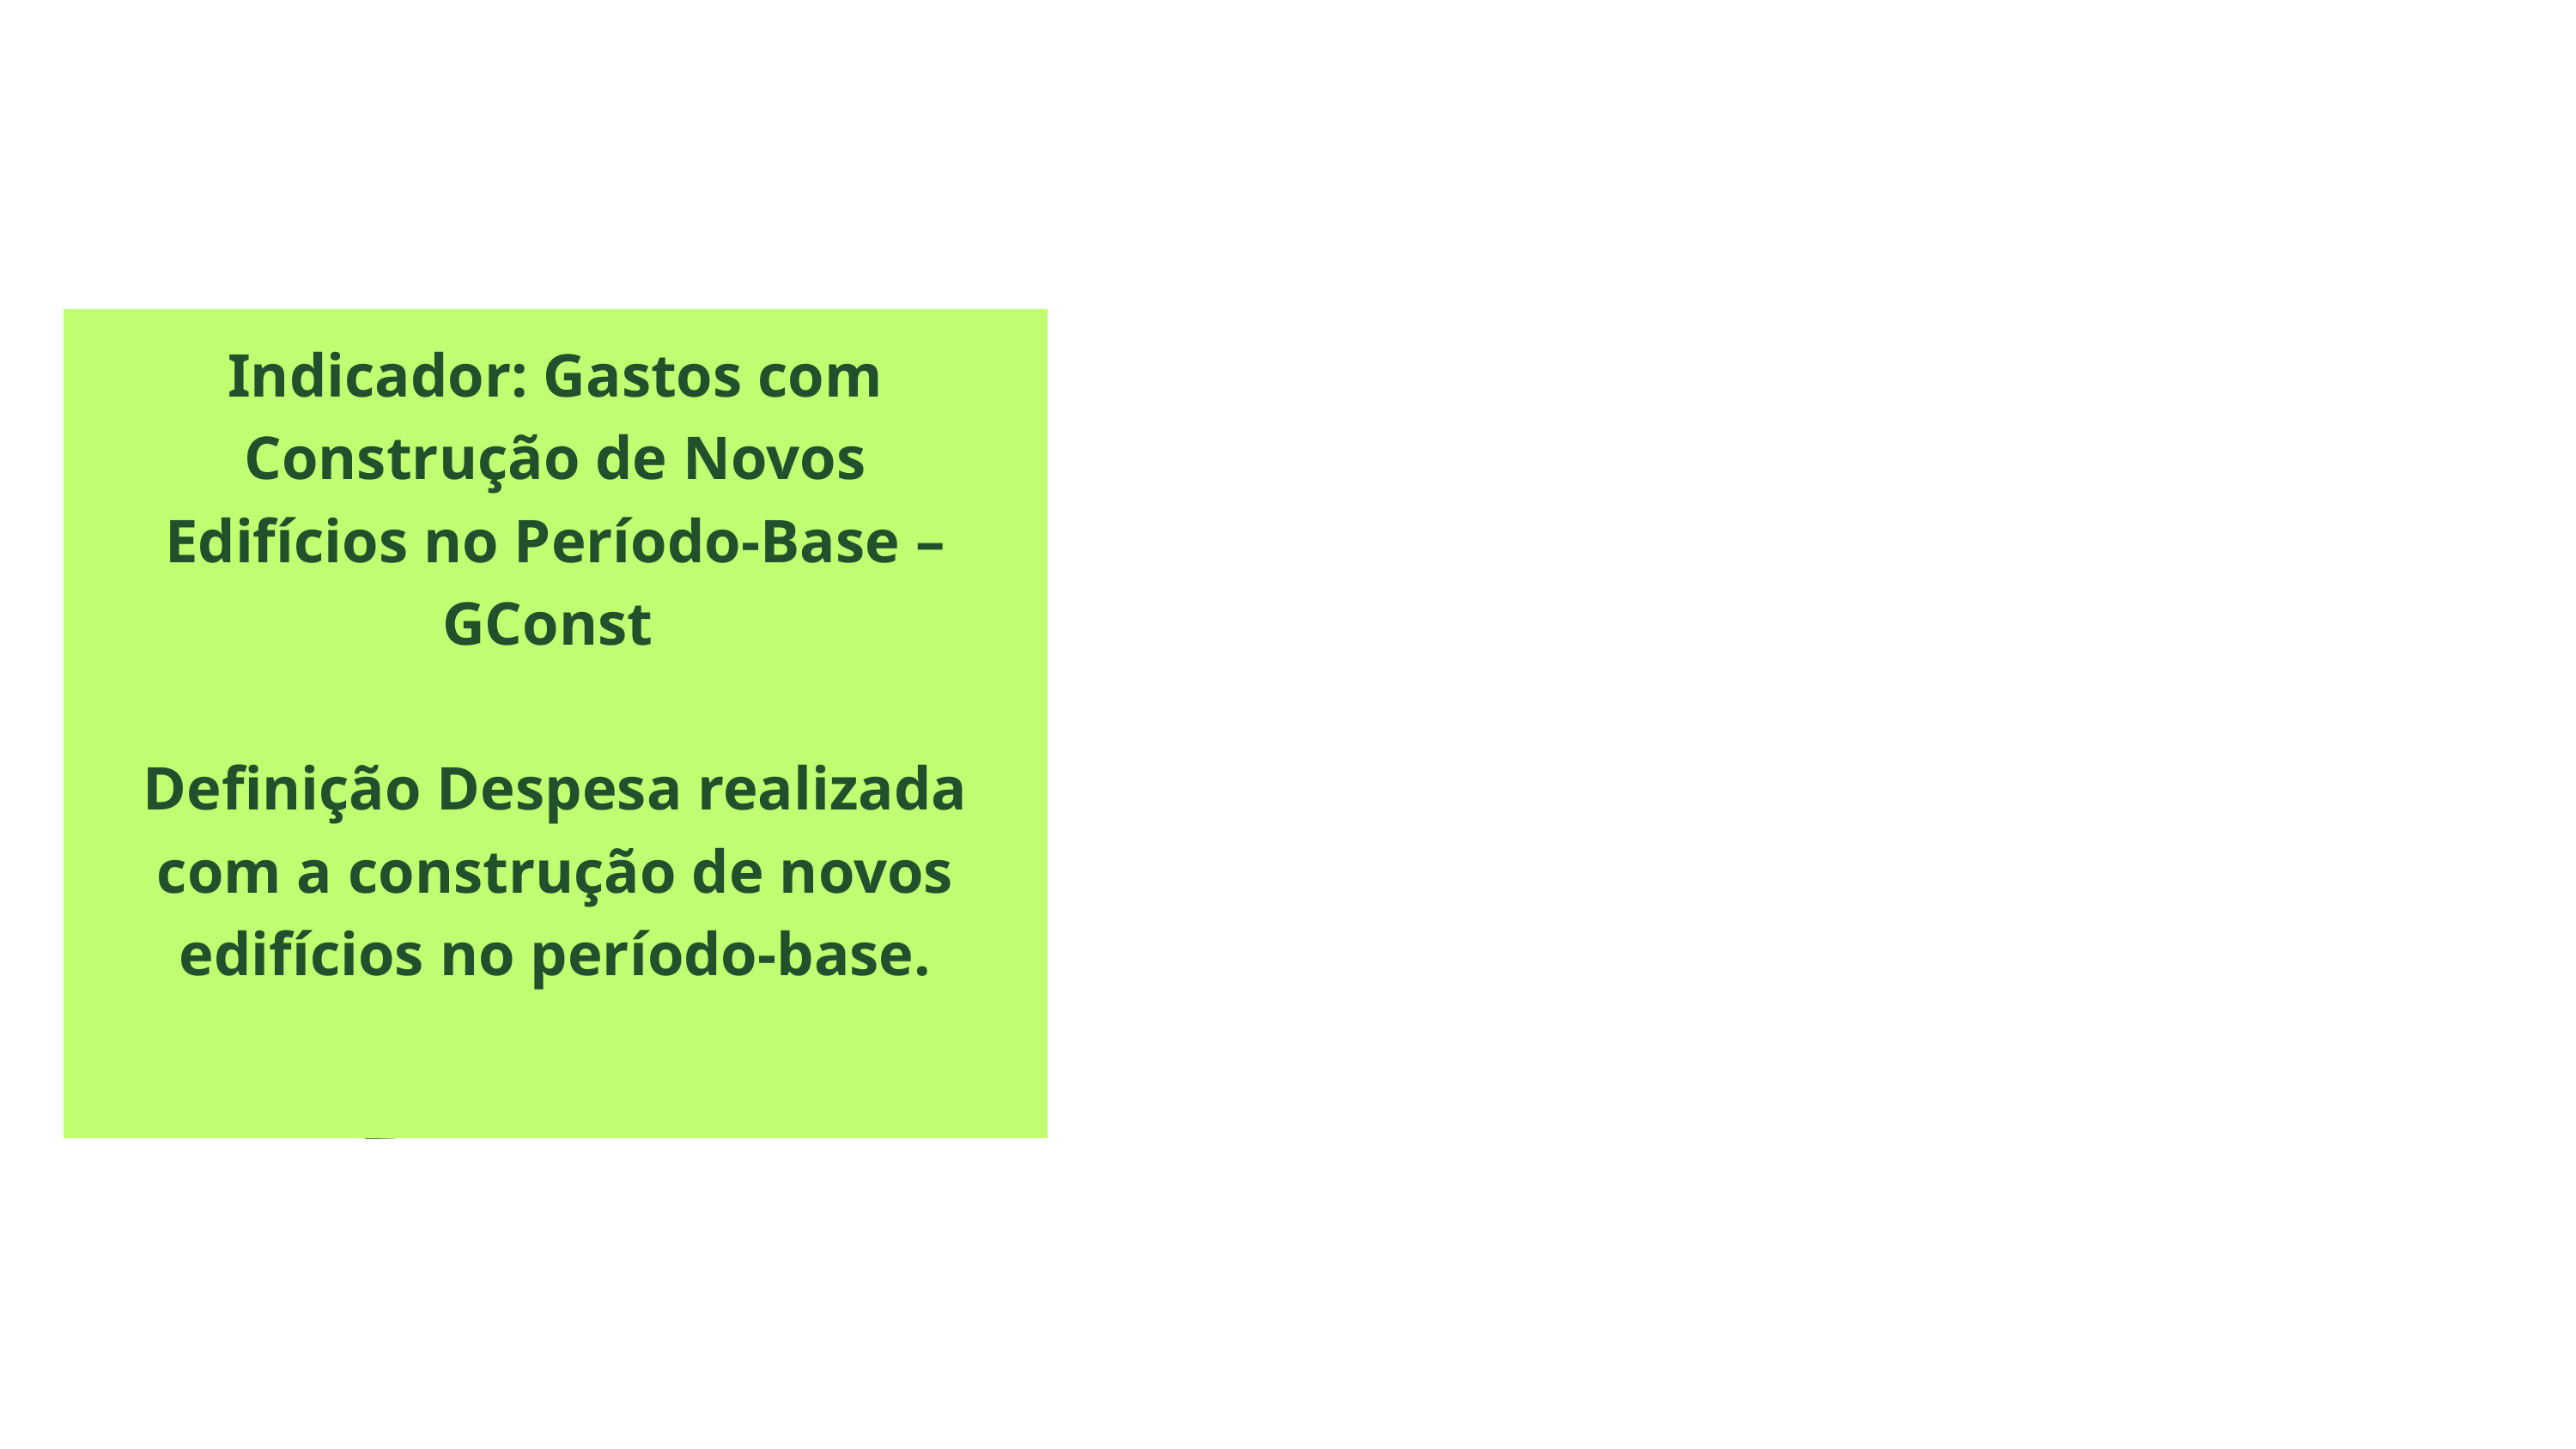

Fórmula Valor gasto com a construção de novos edifícios no ano.
Polaridade Quanto menor o valor, melhor o desempenho.
Periodicidade Anual.
Metodologia Análise de Desempenho: Anual
Unidade responsável pelas metas: Engenharia.
Indicador: Gastos com Construção de Novos Edifícios no Período-Base – GConst
Definição Despesa realizada com a construção de novos edifícios no período-base.